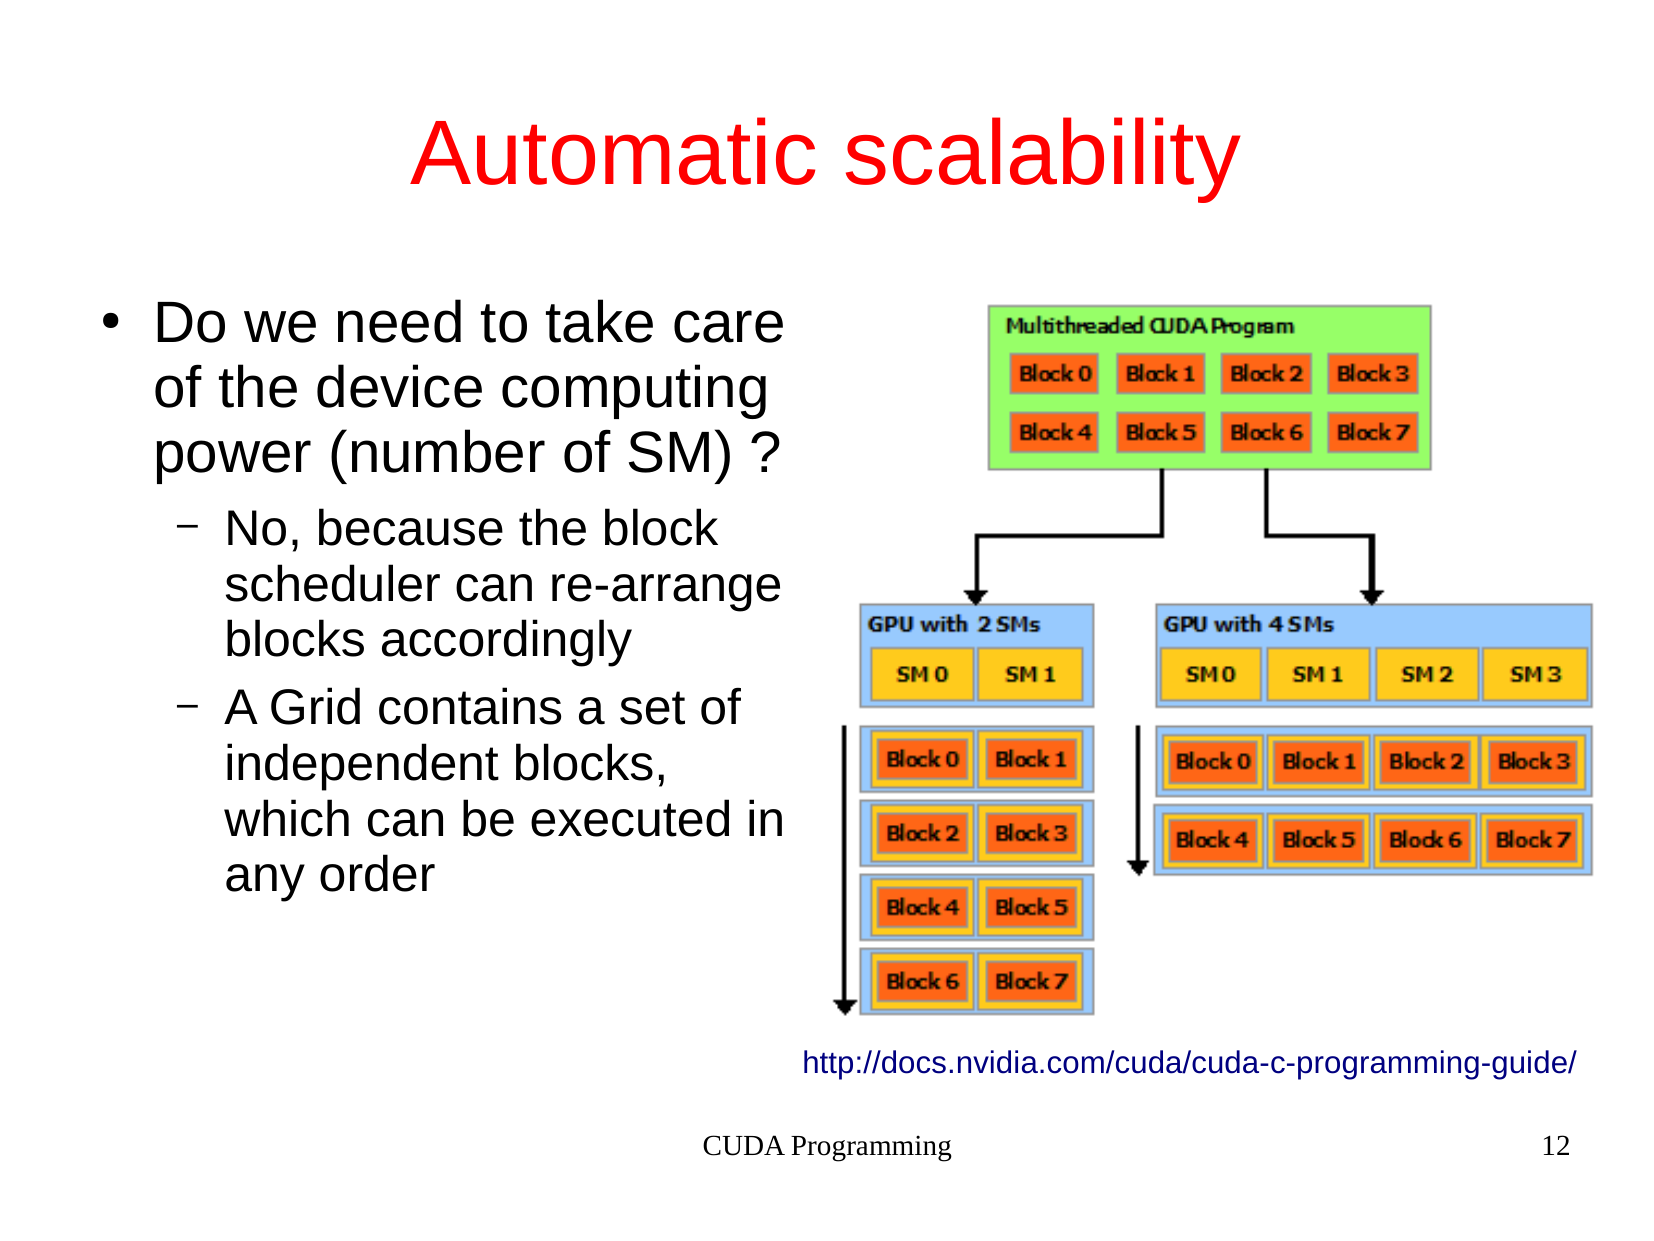

# Automatic scalability
Do we need to take care of the device computing power (number of SM) ?
No, because the block scheduler can re-arrange blocks accordingly
A Grid contains a set of independent blocks, which can be executed in any order
http://docs.nvidia.com/cuda/cuda-c-programming-guide/
CUDA Programming
12